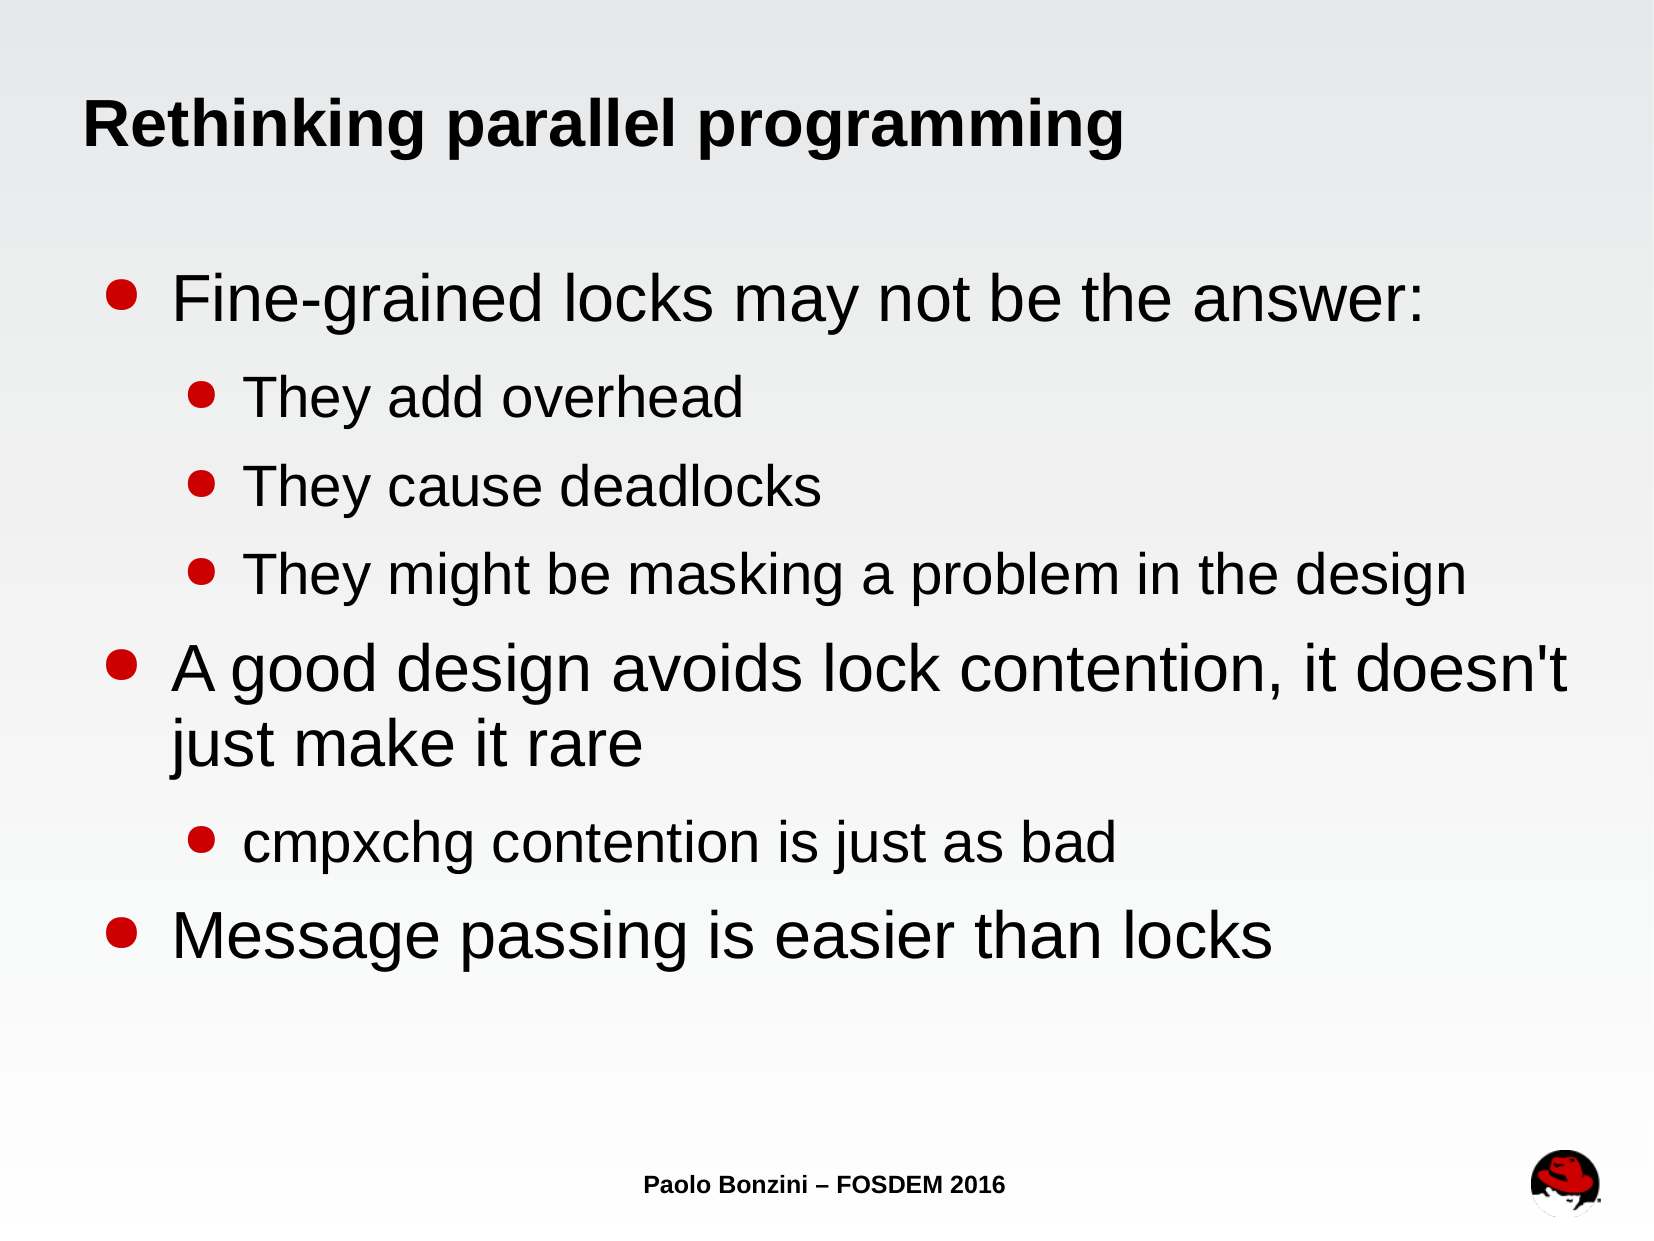

# Rethinking parallel programming
Fine-grained locks may not be the answer:
They add overhead
They cause deadlocks
They might be masking a problem in the design
A good design avoids lock contention, it doesn't just make it rare
cmpxchg contention is just as bad
Message passing is easier than locks